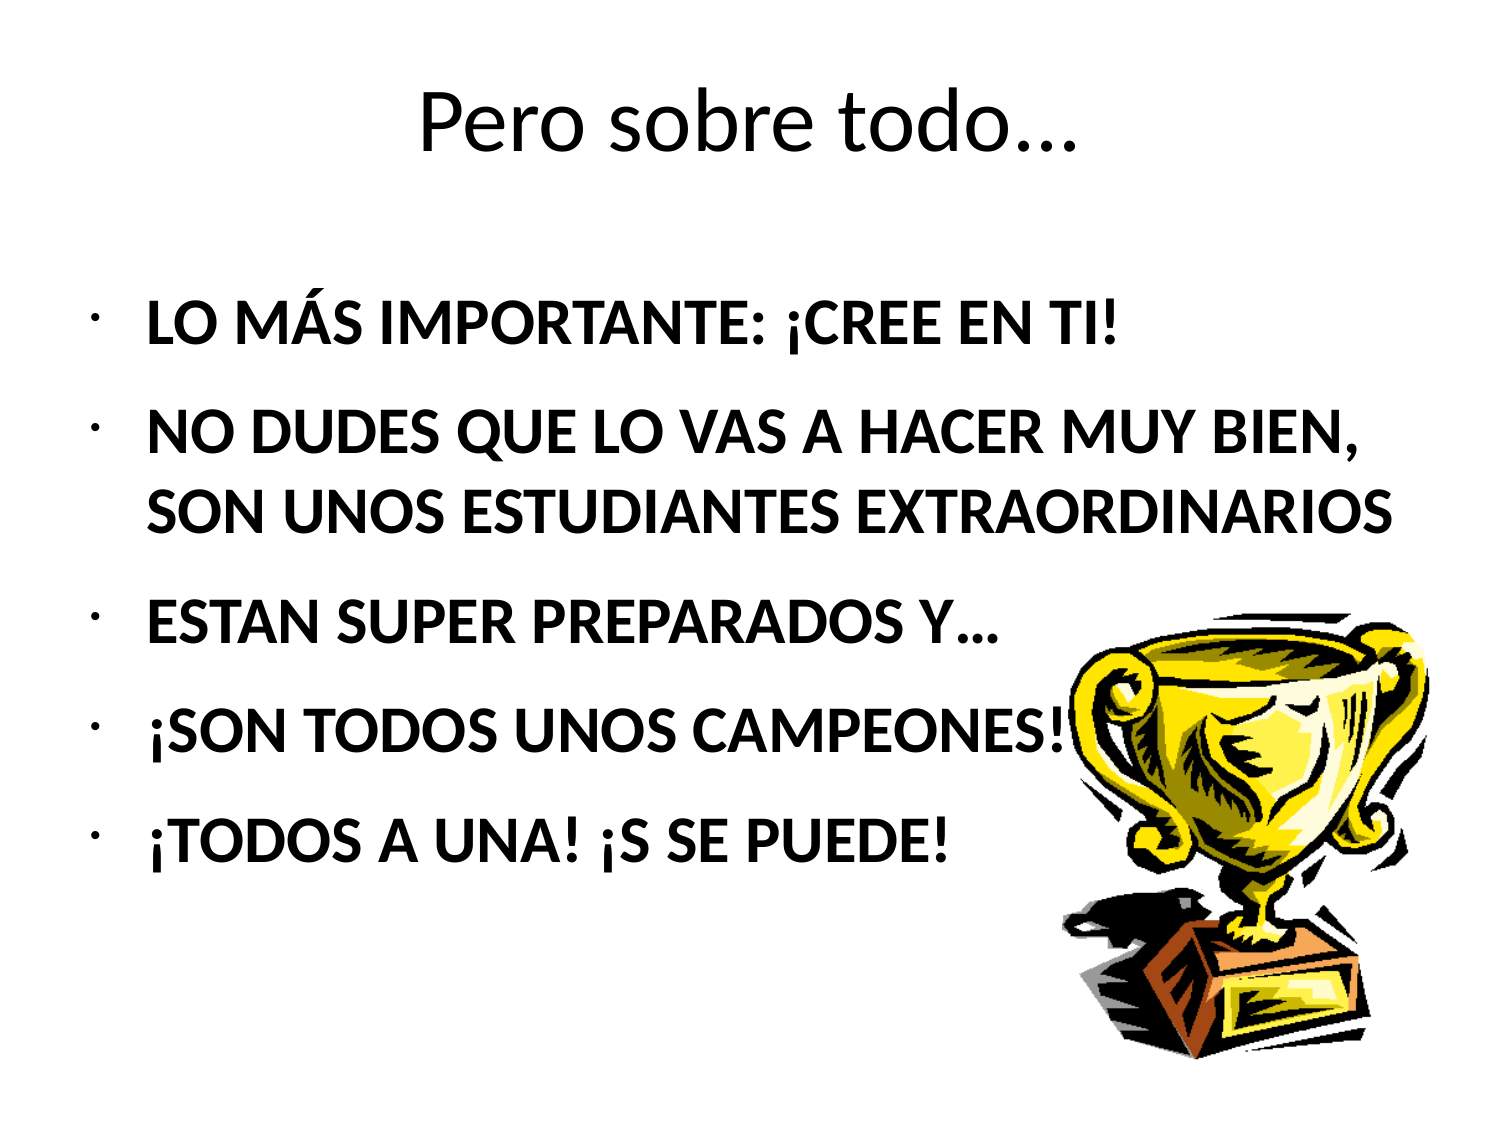

# Pero sobre todo...
LO MÁS IMPORTANTE: ¡CREE EN TI!
NO DUDES QUE LO VAS A HACER MUY BIEN, SON UNOS ESTUDIANTES EXTRAORDINARIOS
ESTAN SUPER PREPARADOS Y…
¡SON TODOS UNOS CAMPEONES!
¡TODOS A UNA! ¡S SE PUEDE!